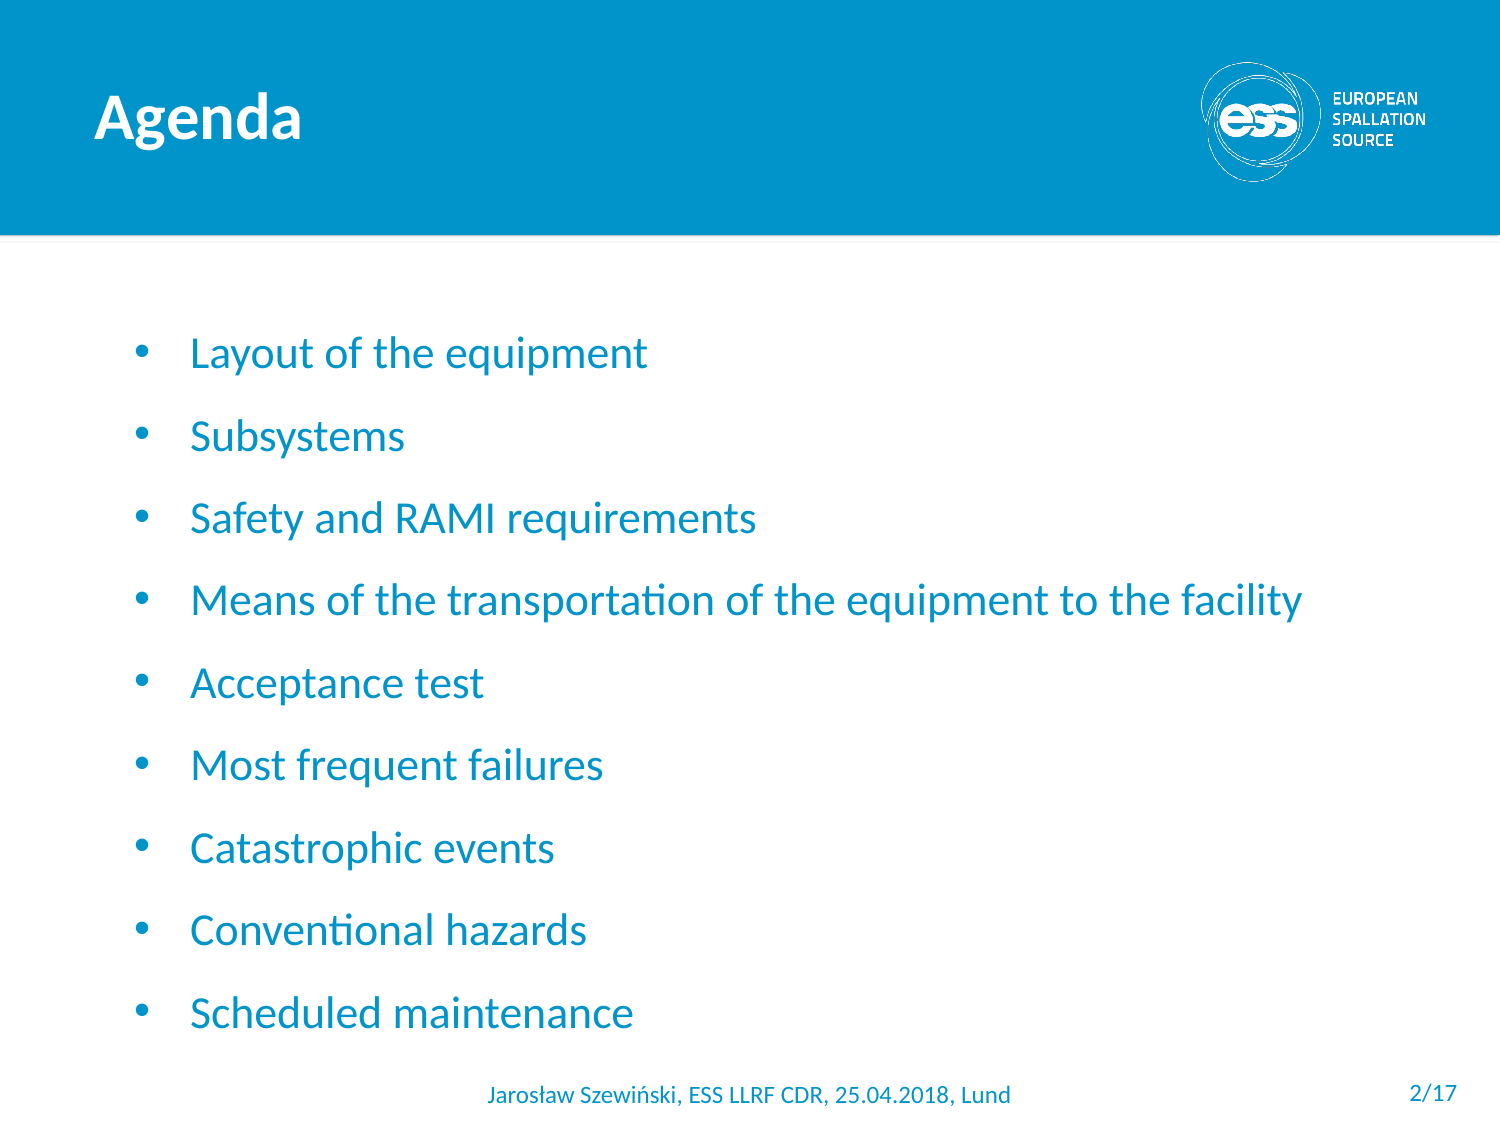

Agenda
Layout of the equipment
Subsystems
Safety and RAMI requirements
Means of the transportation of the equipment to the facility
Acceptance test
Most frequent failures
Catastrophic events
Conventional hazards
Scheduled maintenance
Jarosław Szewiński, ESS LLRF CDR, 25.04.2018, Lund